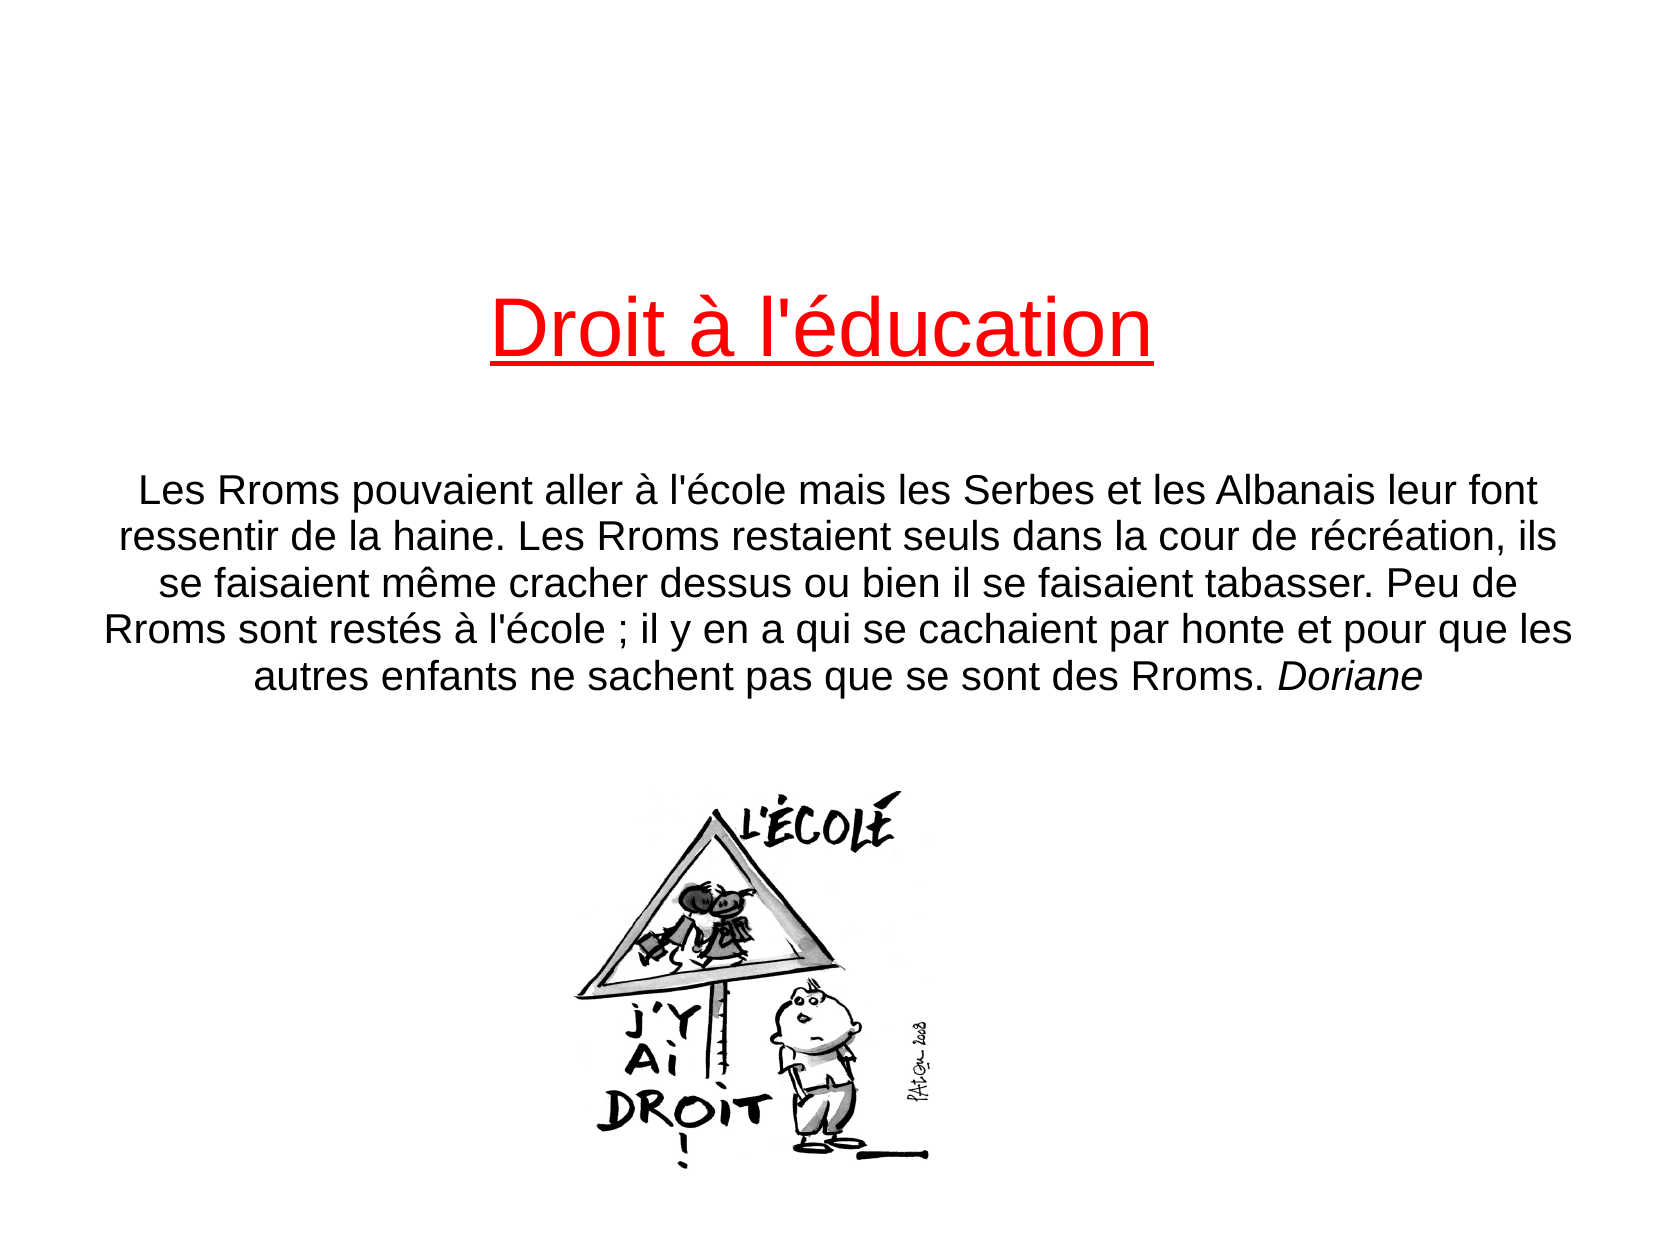

Les Rroms pouvaient aller à l'école mais les Serbes et les Albanais leur font ressentir de la haine. Les Rroms restaient seuls dans la cour de récréation, ils se faisaient même cracher dessus ou bien il se faisaient tabasser. Peu de Rroms sont restés à l'école ; il y en a qui se cachaient par honte et pour que les autres enfants ne sachent pas que se sont des Rroms. Doriane
# Droit à l'éducation
ARTUS Doriane